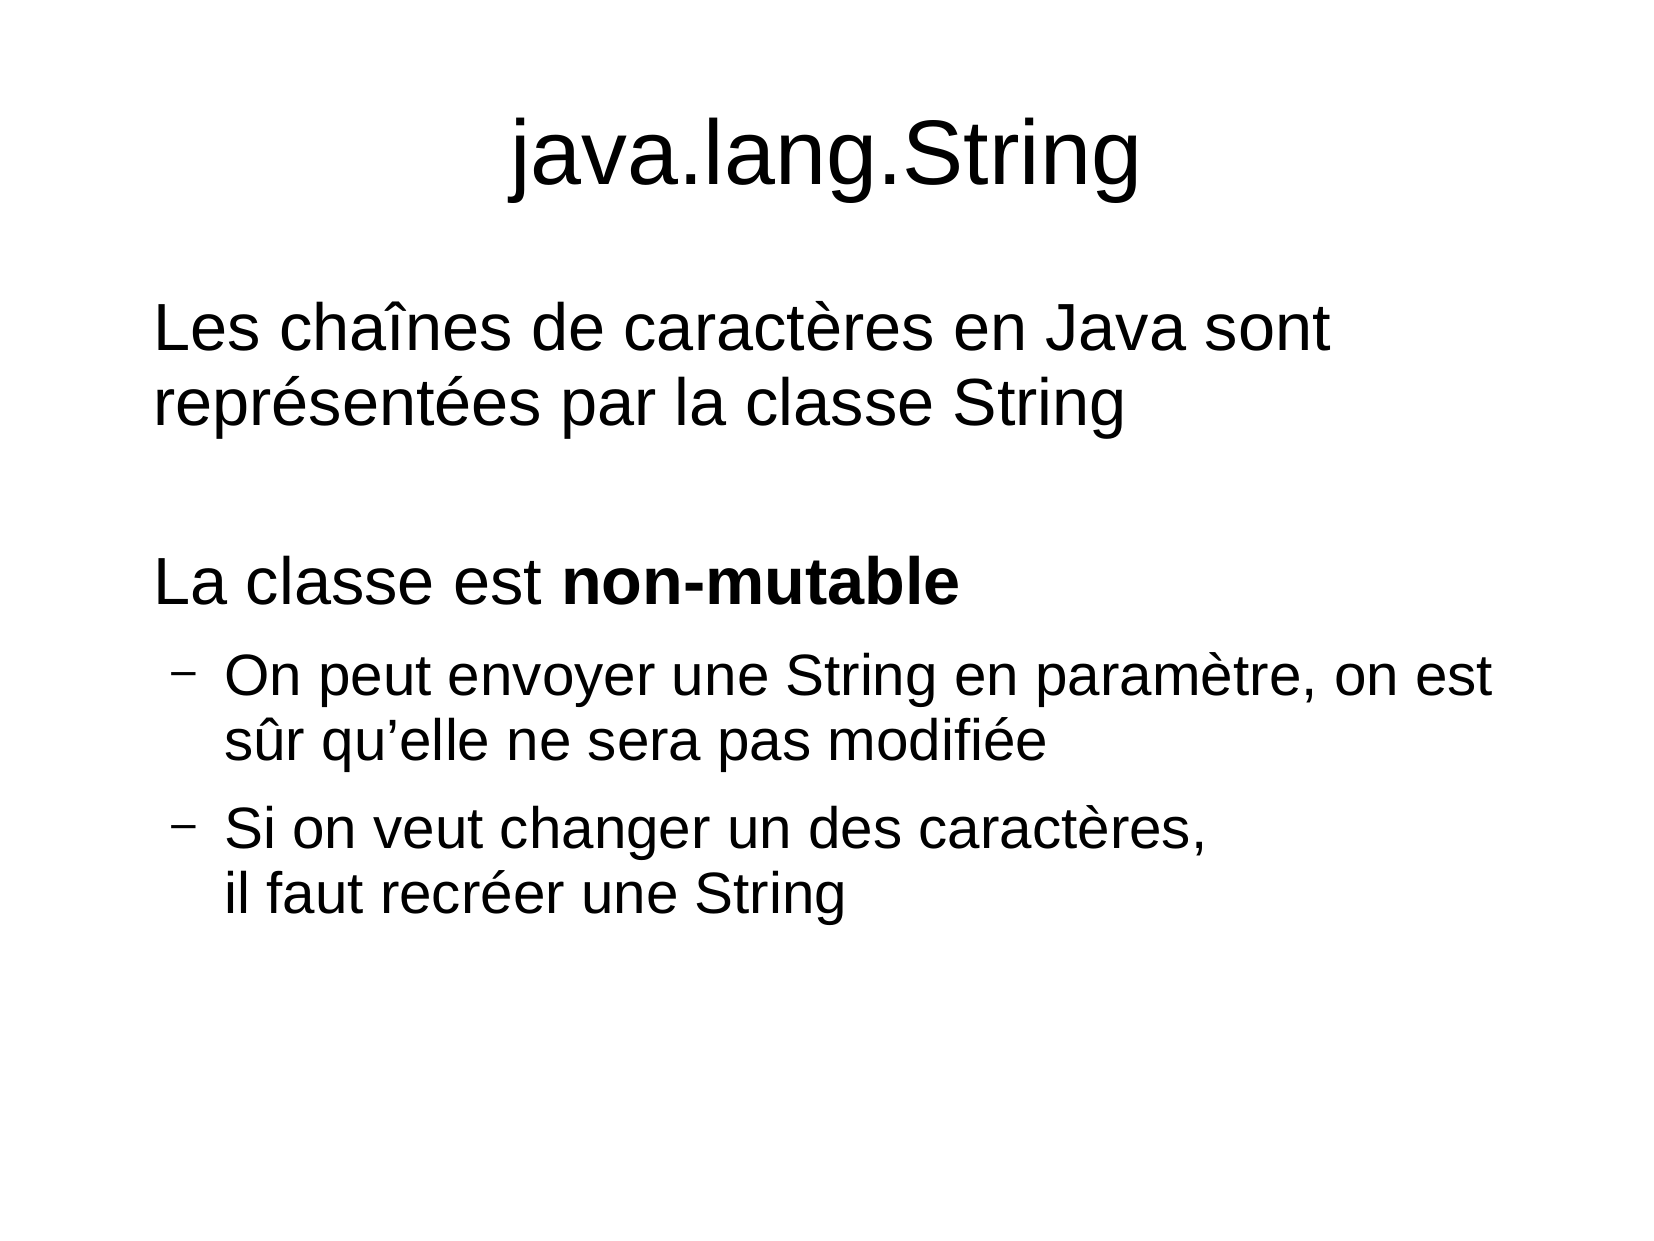

# java.lang.String
Les chaînes de caractères en Java sont représentées par la classe String
La classe est non-mutable
On peut envoyer une String en paramètre, on est sûr qu’elle ne sera pas modifiée
Si on veut changer un des caractères,
il faut recréer une String